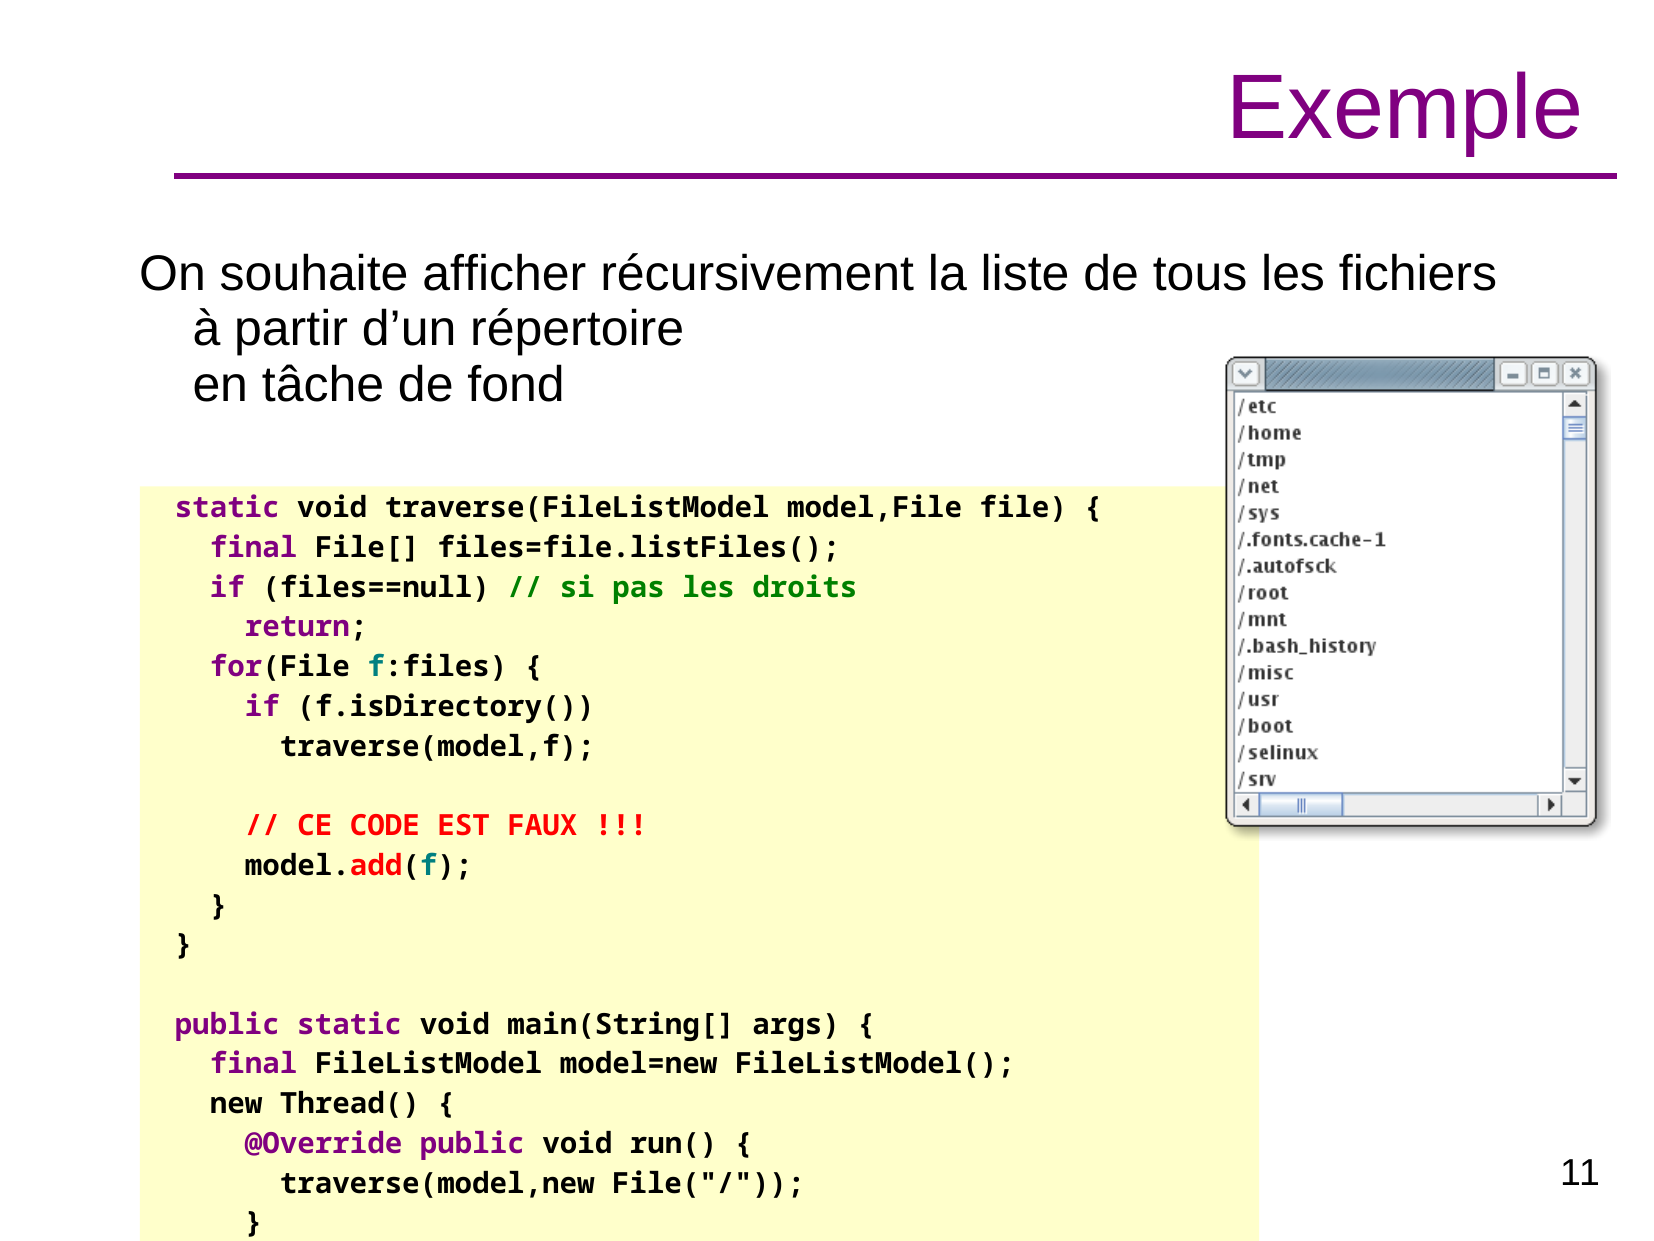

# Exemple
On souhaite afficher récursivement la liste de tous les fichiers à partir d’un répertoire
en tâche de fond
 static void traverse(FileListModel model,File file) {
 final File[] files=file.listFiles();
 if (files==null) // si pas les droits
 return;
 for(File f:files) {
 if (f.isDirectory())
 traverse(model,f);
 // CE CODE EST FAUX !!!
 model.add(f);
 }
 }
 public static void main(String[] args) {
 final FileListModel model=new FileListModel();
 new Thread() {
 @Override public void run() {
 traverse(model,new File("/"));
 }
 }.start();